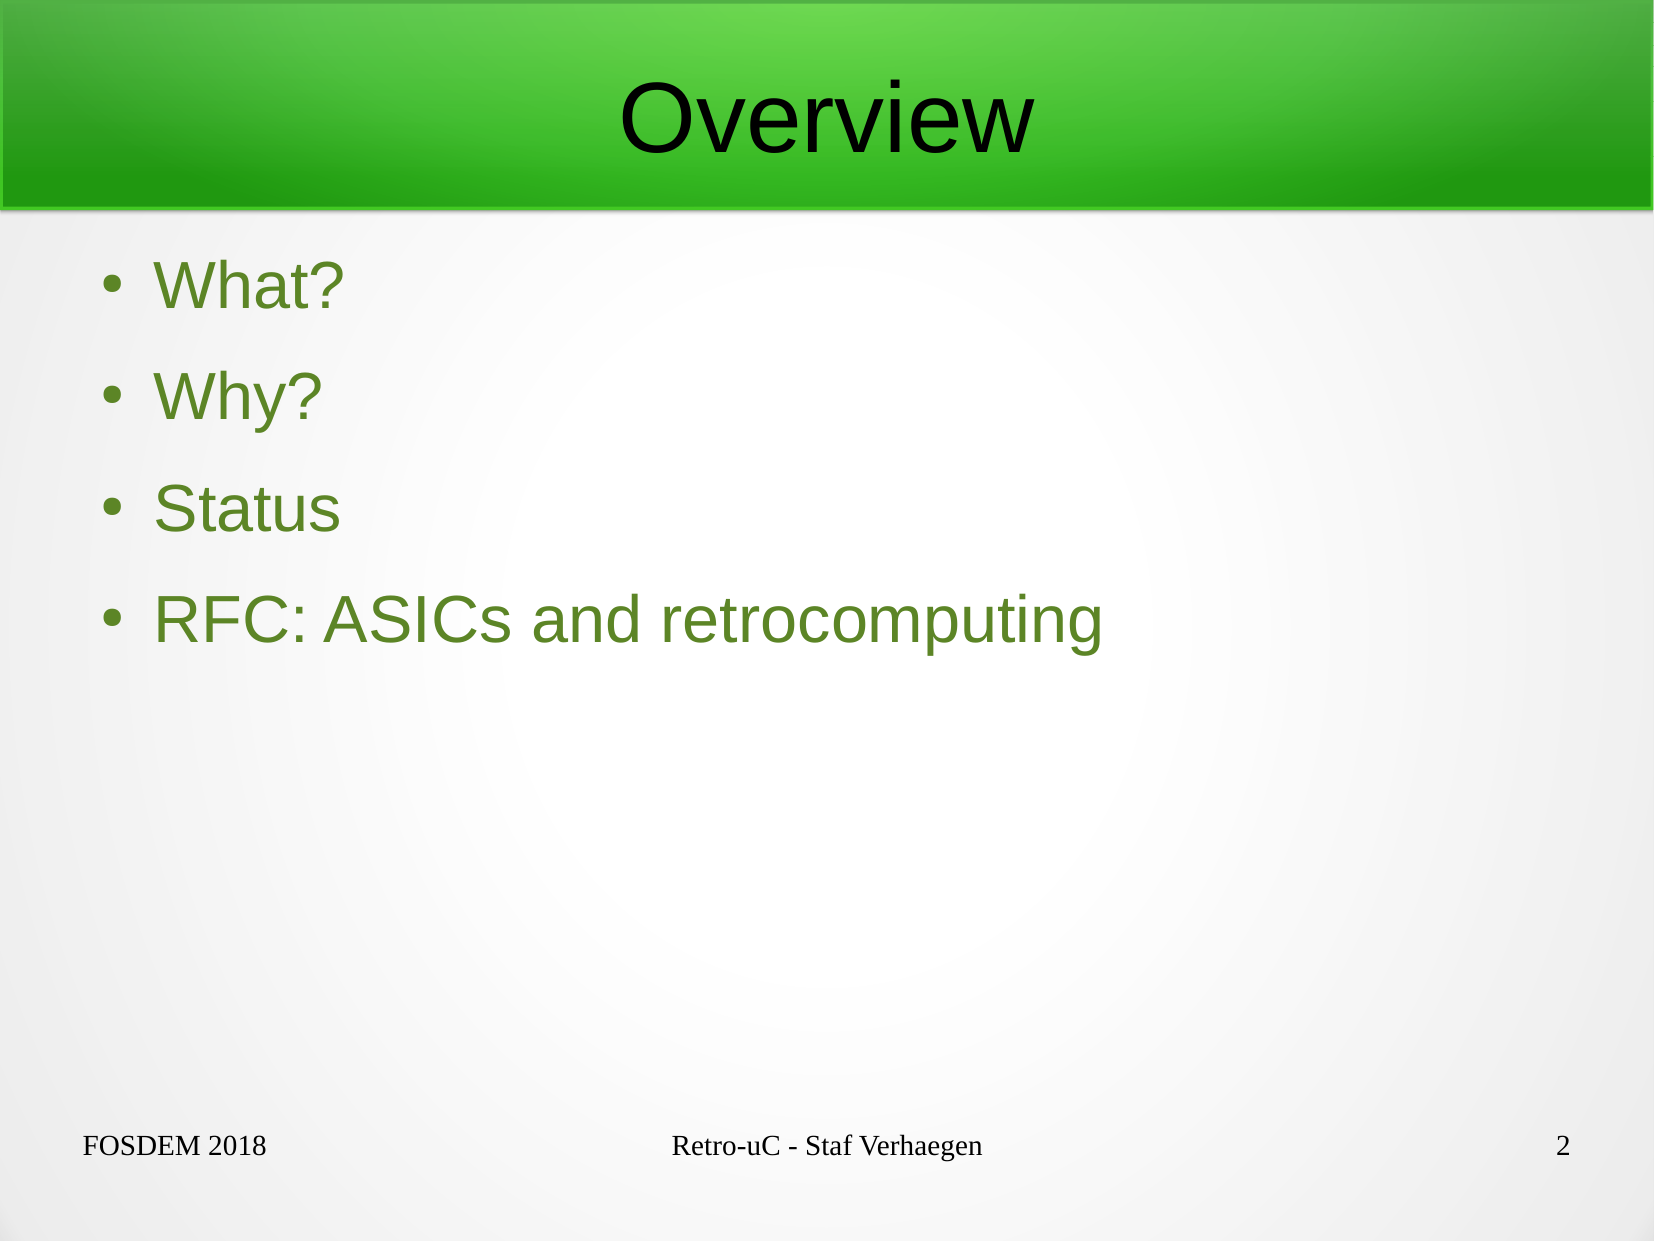

# Overview
What?
Why?
Status
RFC: ASICs and retrocomputing
FOSDEM 2018
Retro-uC - Staf Verhaegen
2